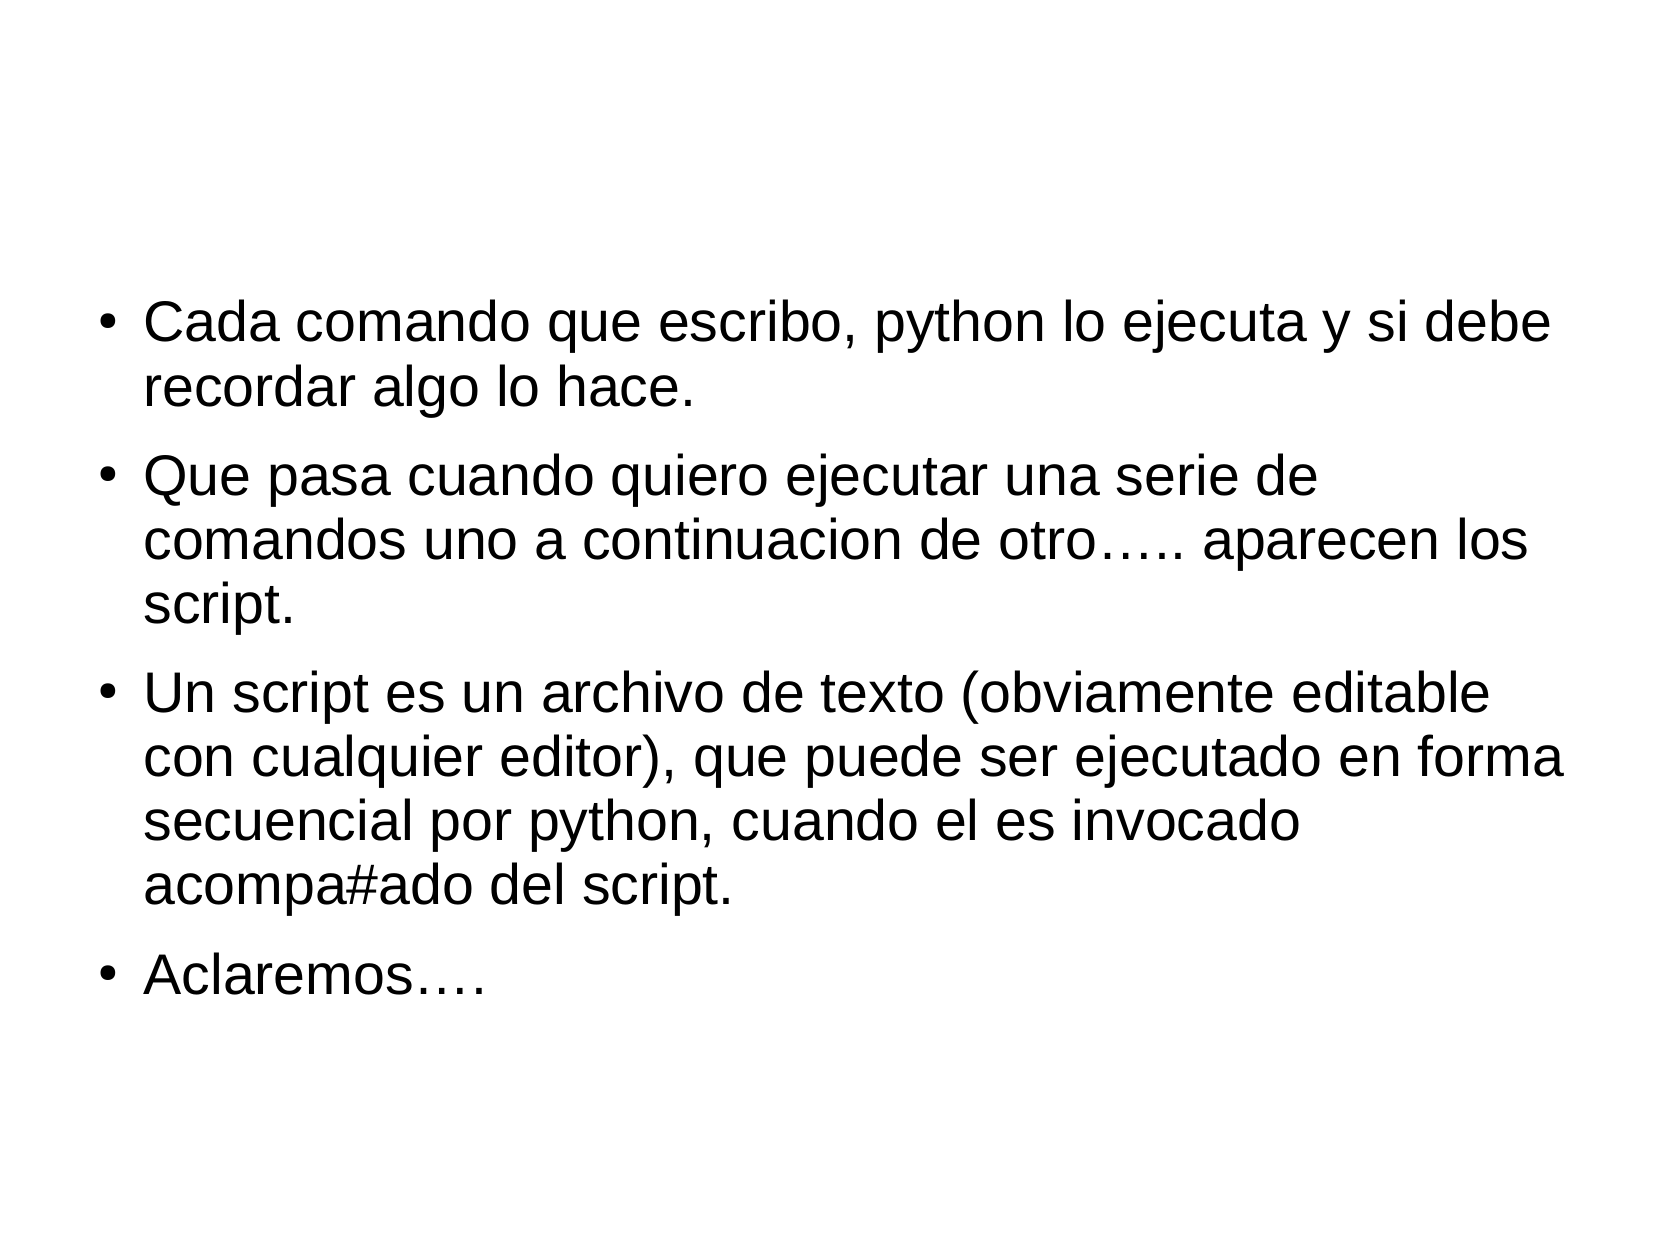

#
Cada comando que escribo, python lo ejecuta y si debe recordar algo lo hace.
Que pasa cuando quiero ejecutar una serie de comandos uno a continuacion de otro….. aparecen los script.
Un script es un archivo de texto (obviamente editable con cualquier editor), que puede ser ejecutado en forma secuencial por python, cuando el es invocado acompa#ado del script.
Aclaremos….